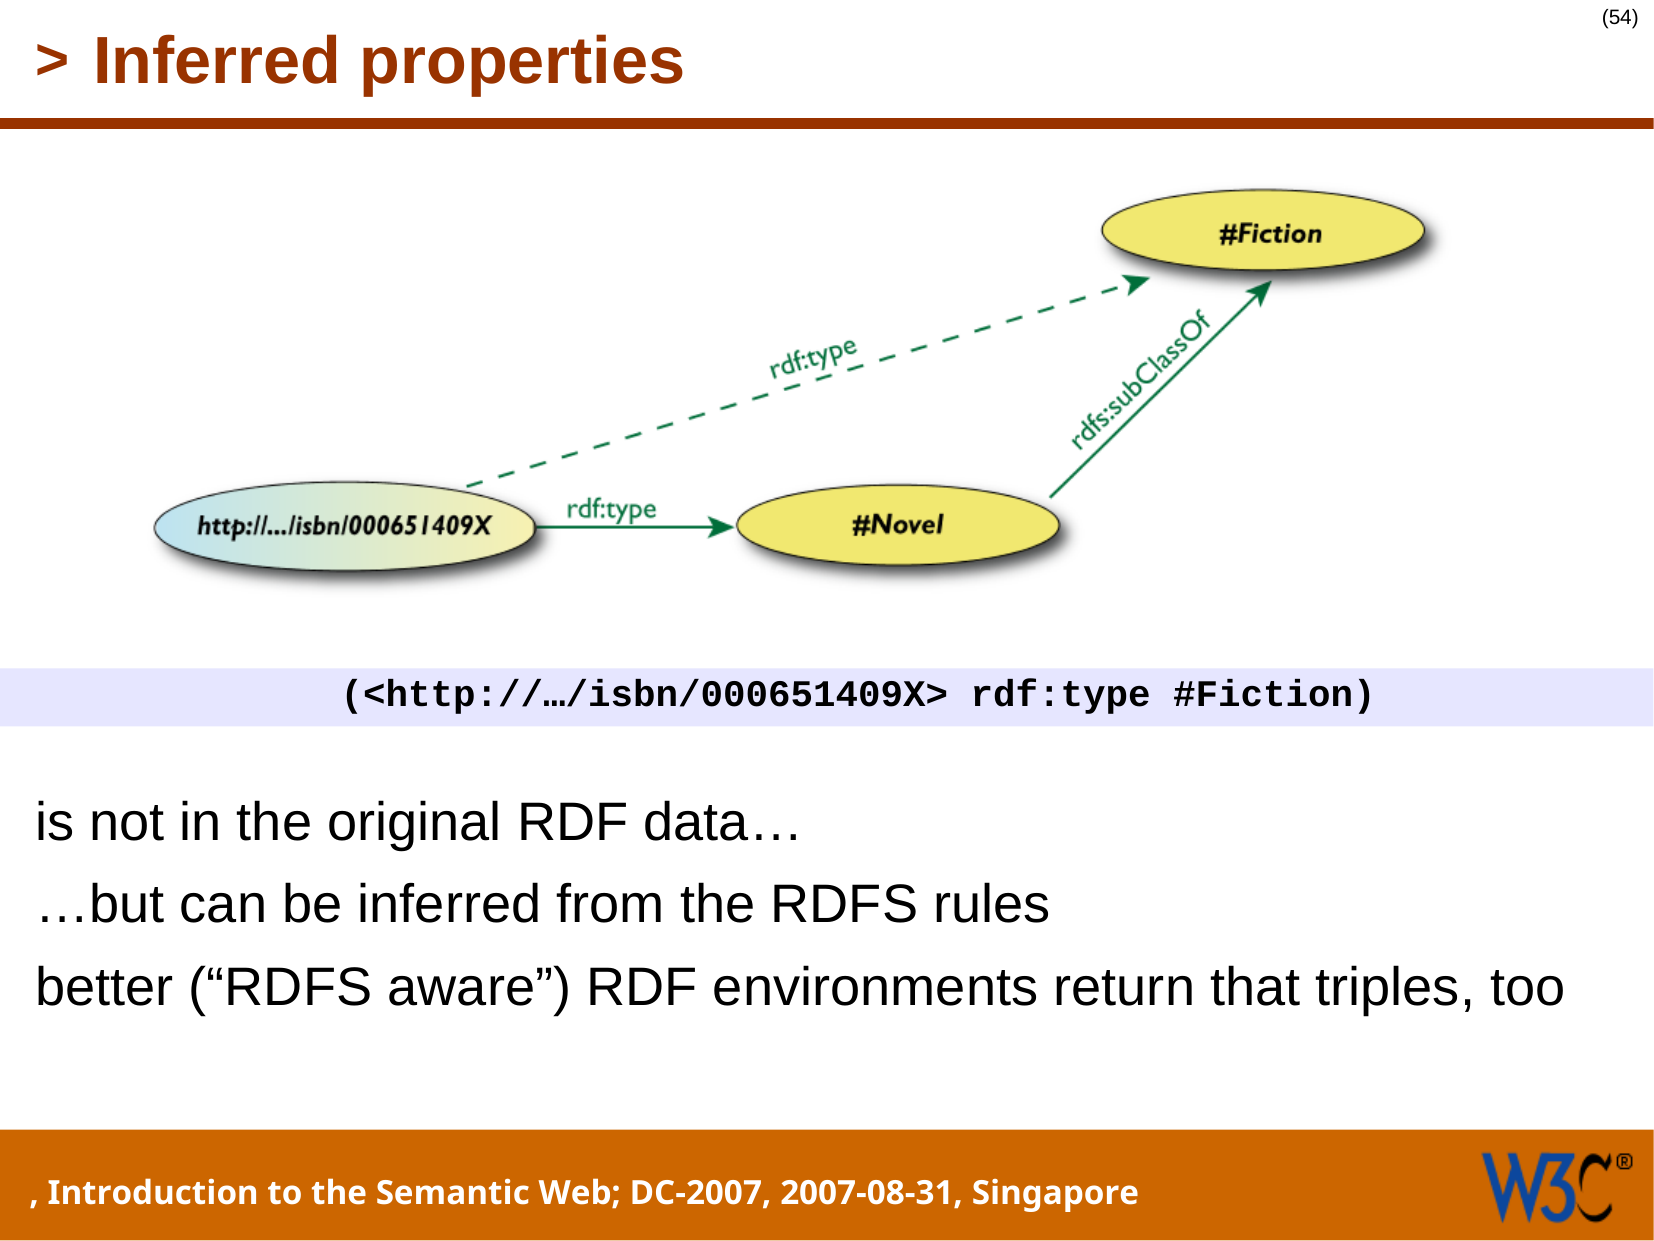

# Inferred properties
		 (<http://…/isbn/000651409X> rdf:type #Fiction)
is not in the original RDF data…
…but can be inferred from the RDFS rules
better (“RDFS aware”) RDF environments return that triples, too